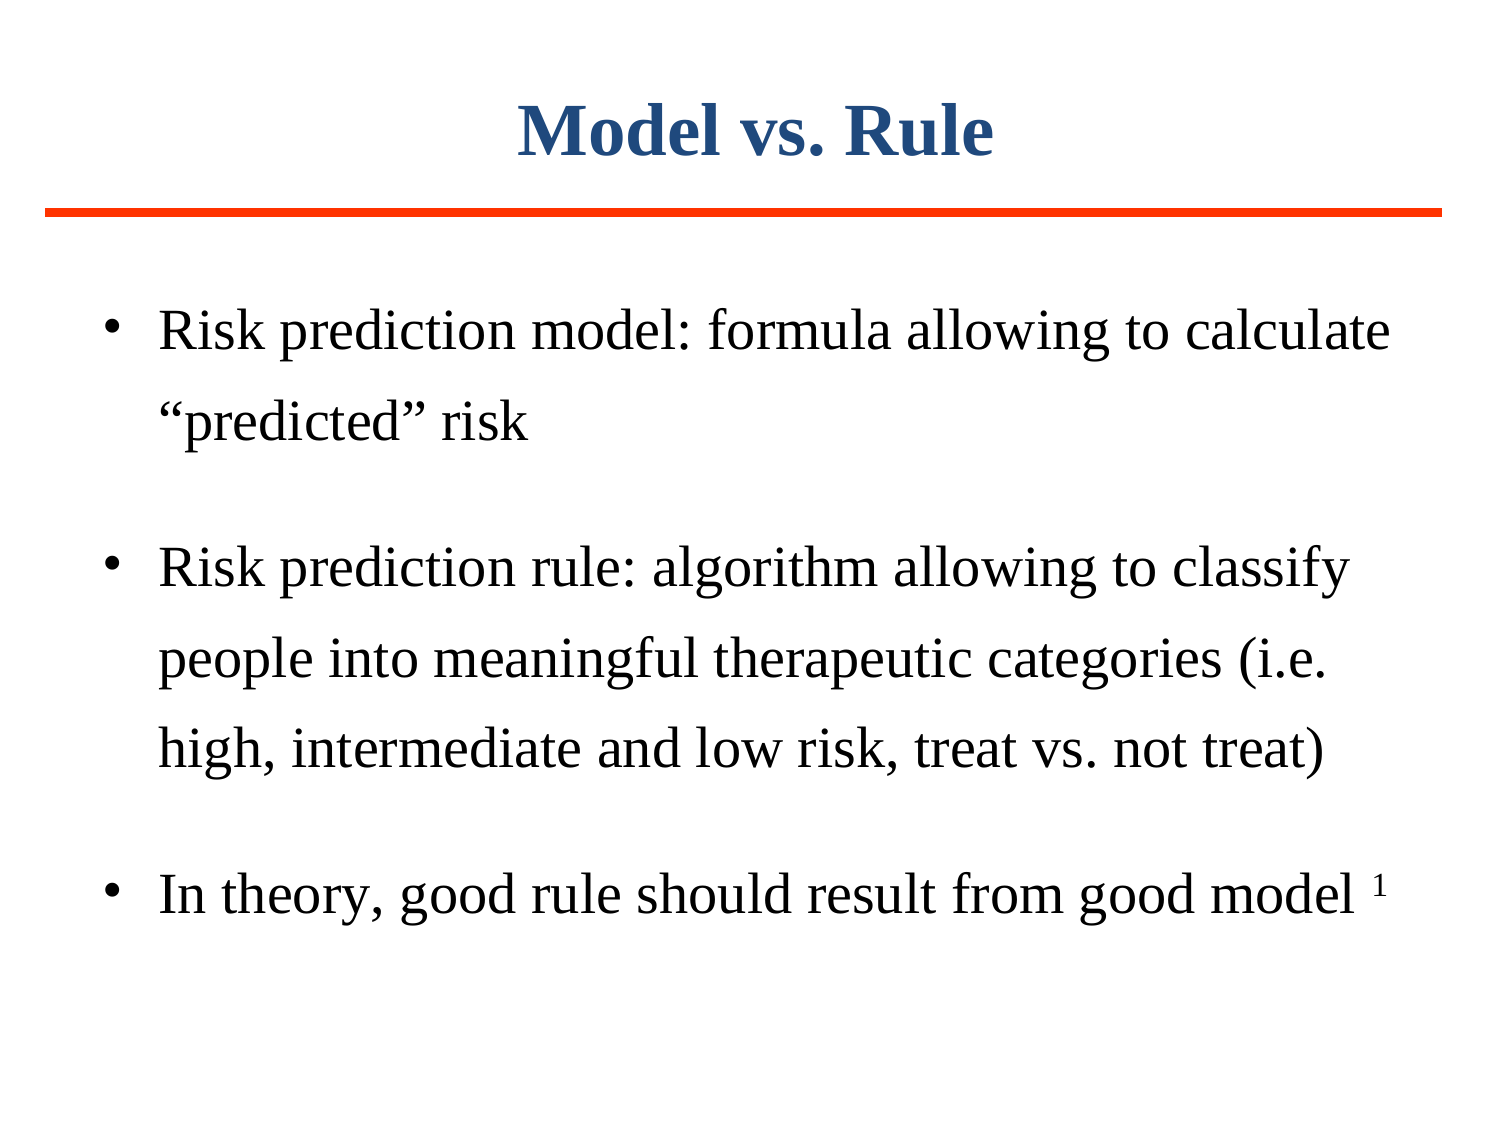

Model vs. Rule
Risk prediction model: formula allowing to calculate “predicted” risk
Risk prediction rule: algorithm allowing to classify people into meaningful therapeutic categories (i.e. high, intermediate and low risk, treat vs. not treat)
In theory, good rule should result from good model 1